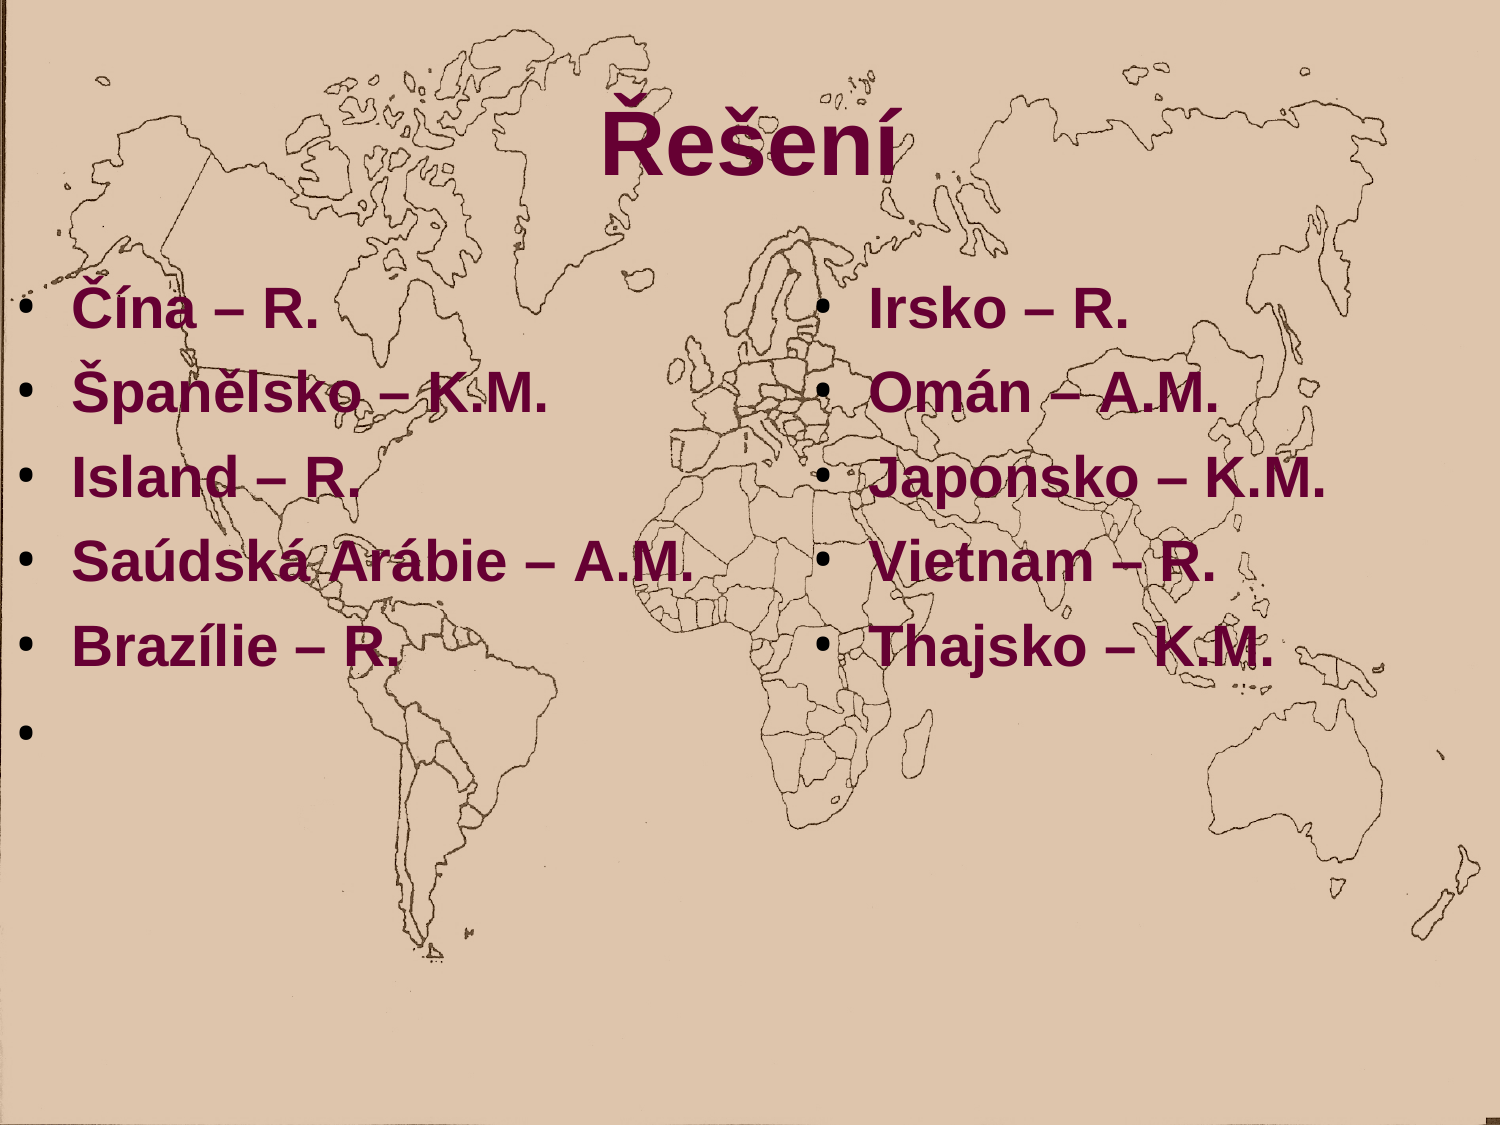

# Řešení
Čína – R.
Španělsko – K.M.
Island – R.
Saúdská Arábie – A.M.
Brazílie – R.
Irsko – R.
Omán – A.M.
Japonsko – K.M.
Vietnam – R.
Thajsko – K.M.